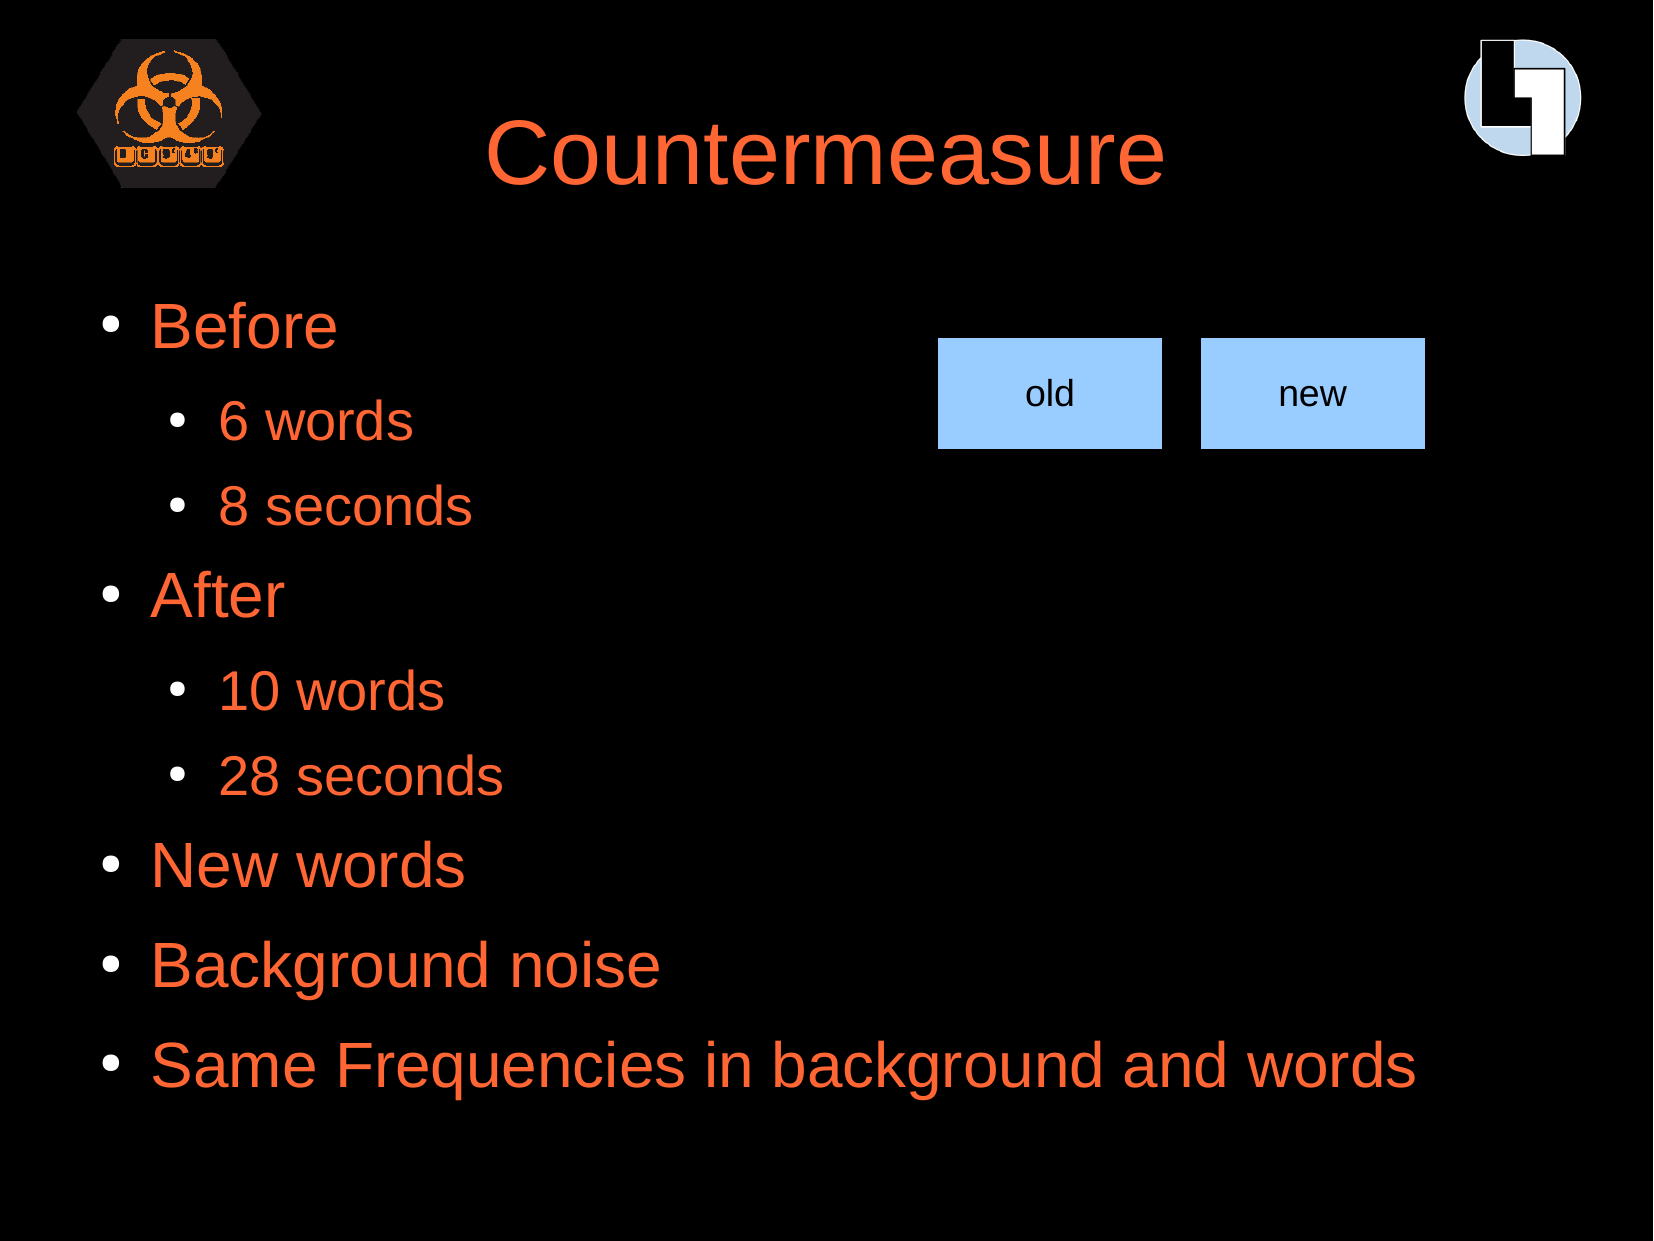

# Countermeasure
Before
6 words
8 seconds
After
10 words
28 seconds
New words
Background noise
Same Frequencies in background and words
old
new